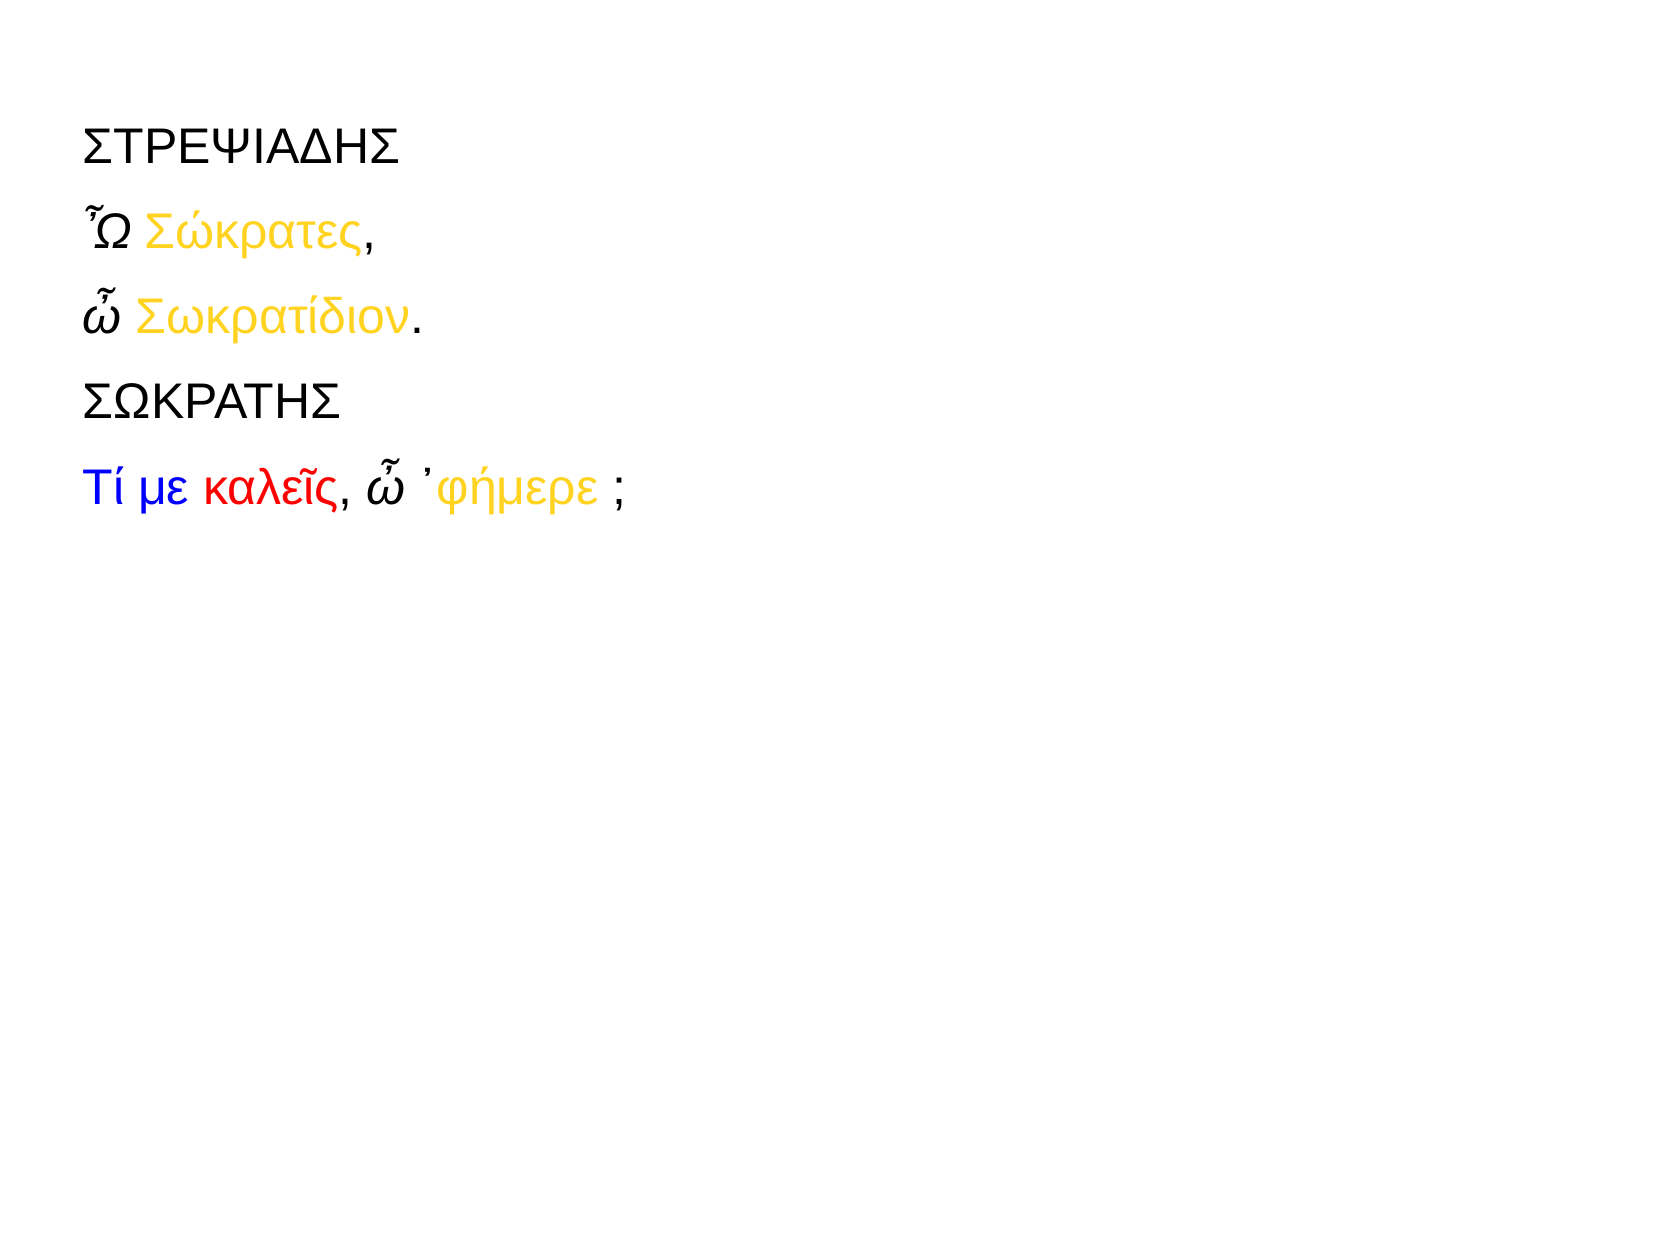

# ΣΤΡΕΨΙΑΔΗΣ
Ὦ Σώκρατες,
ὦ Σωκρατίδιον.
ΣΩΚΡΑΤΗΣ
Τί με καλεῖς, ὦ ᾿φήμερε ;